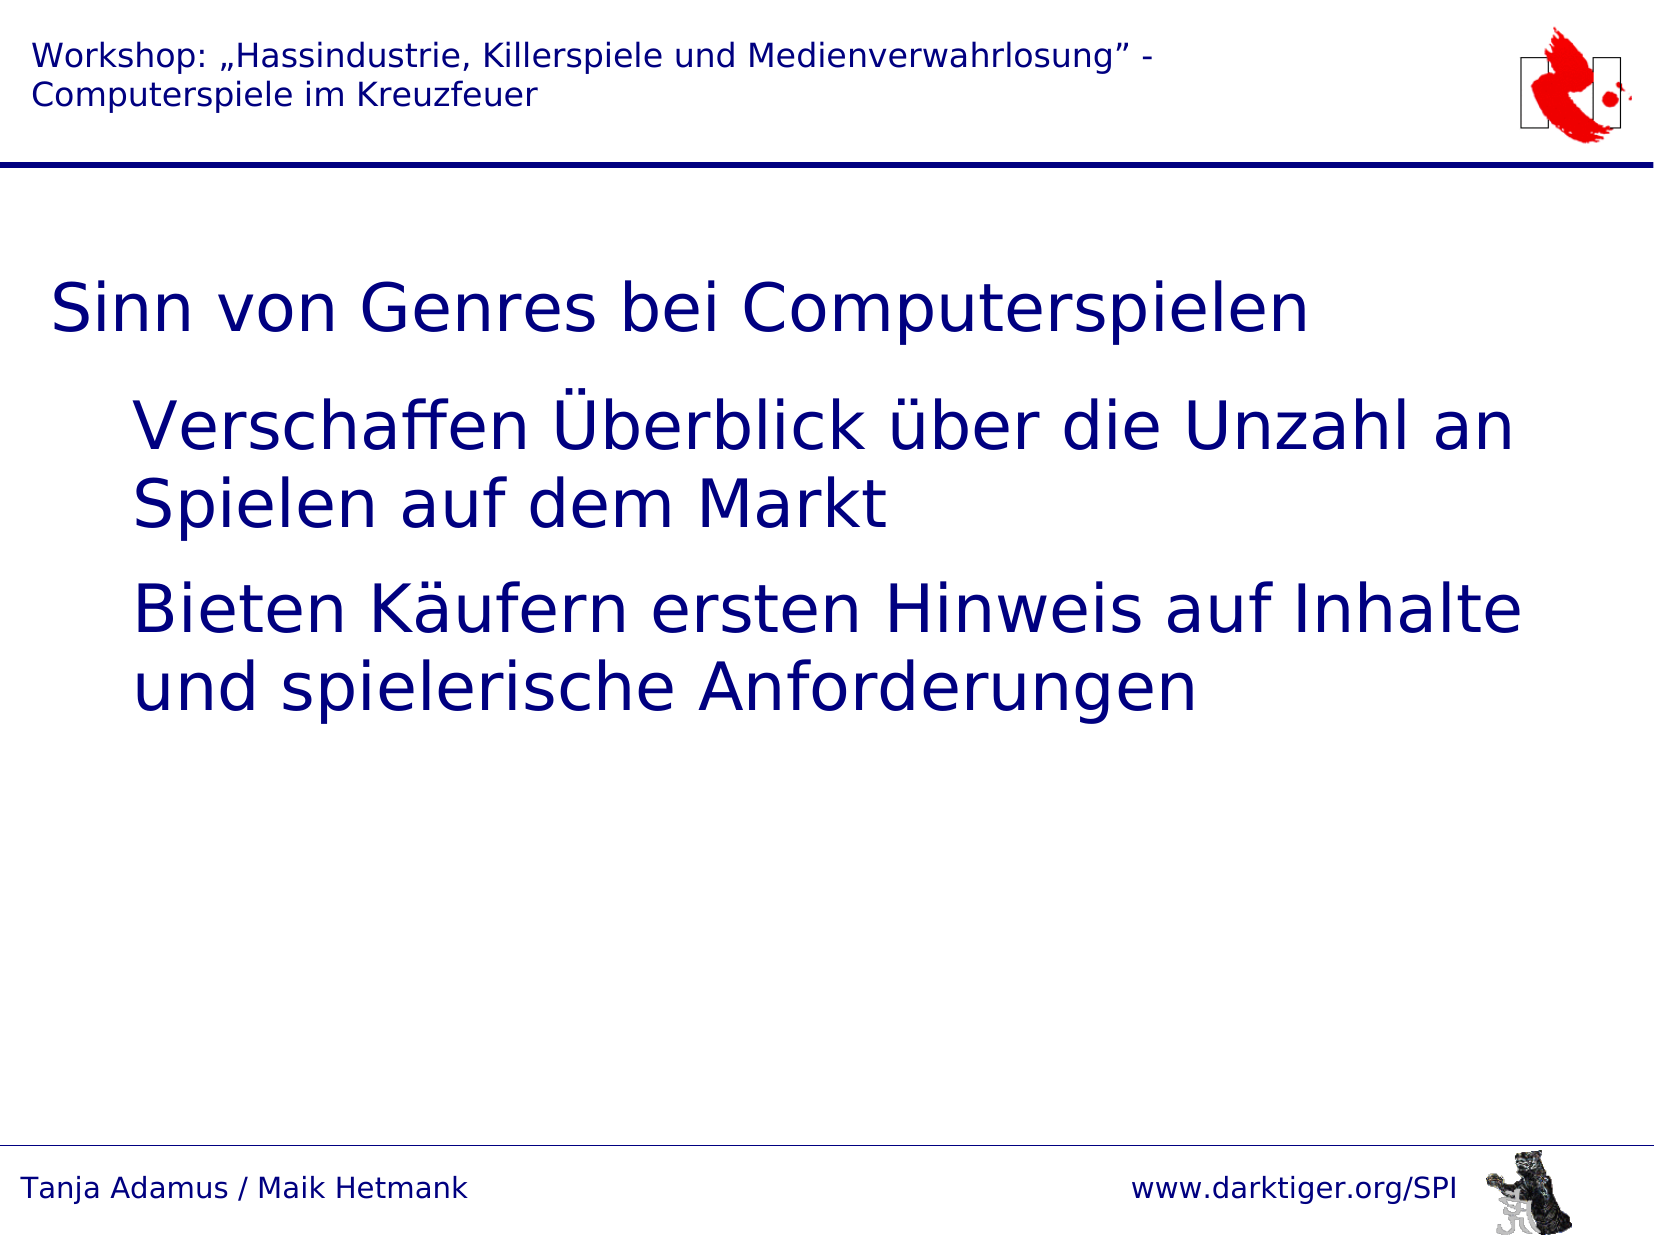

Workshop: „Hassindustrie, Killerspiele und Medienverwahrlosung” - Computerspiele im Kreuzfeuer
Sinn von Genres bei Computerspielen
Verschaffen Überblick über die Unzahl an Spielen auf dem Markt
Bieten Käufern ersten Hinweis auf Inhalte und spielerische Anforderungen